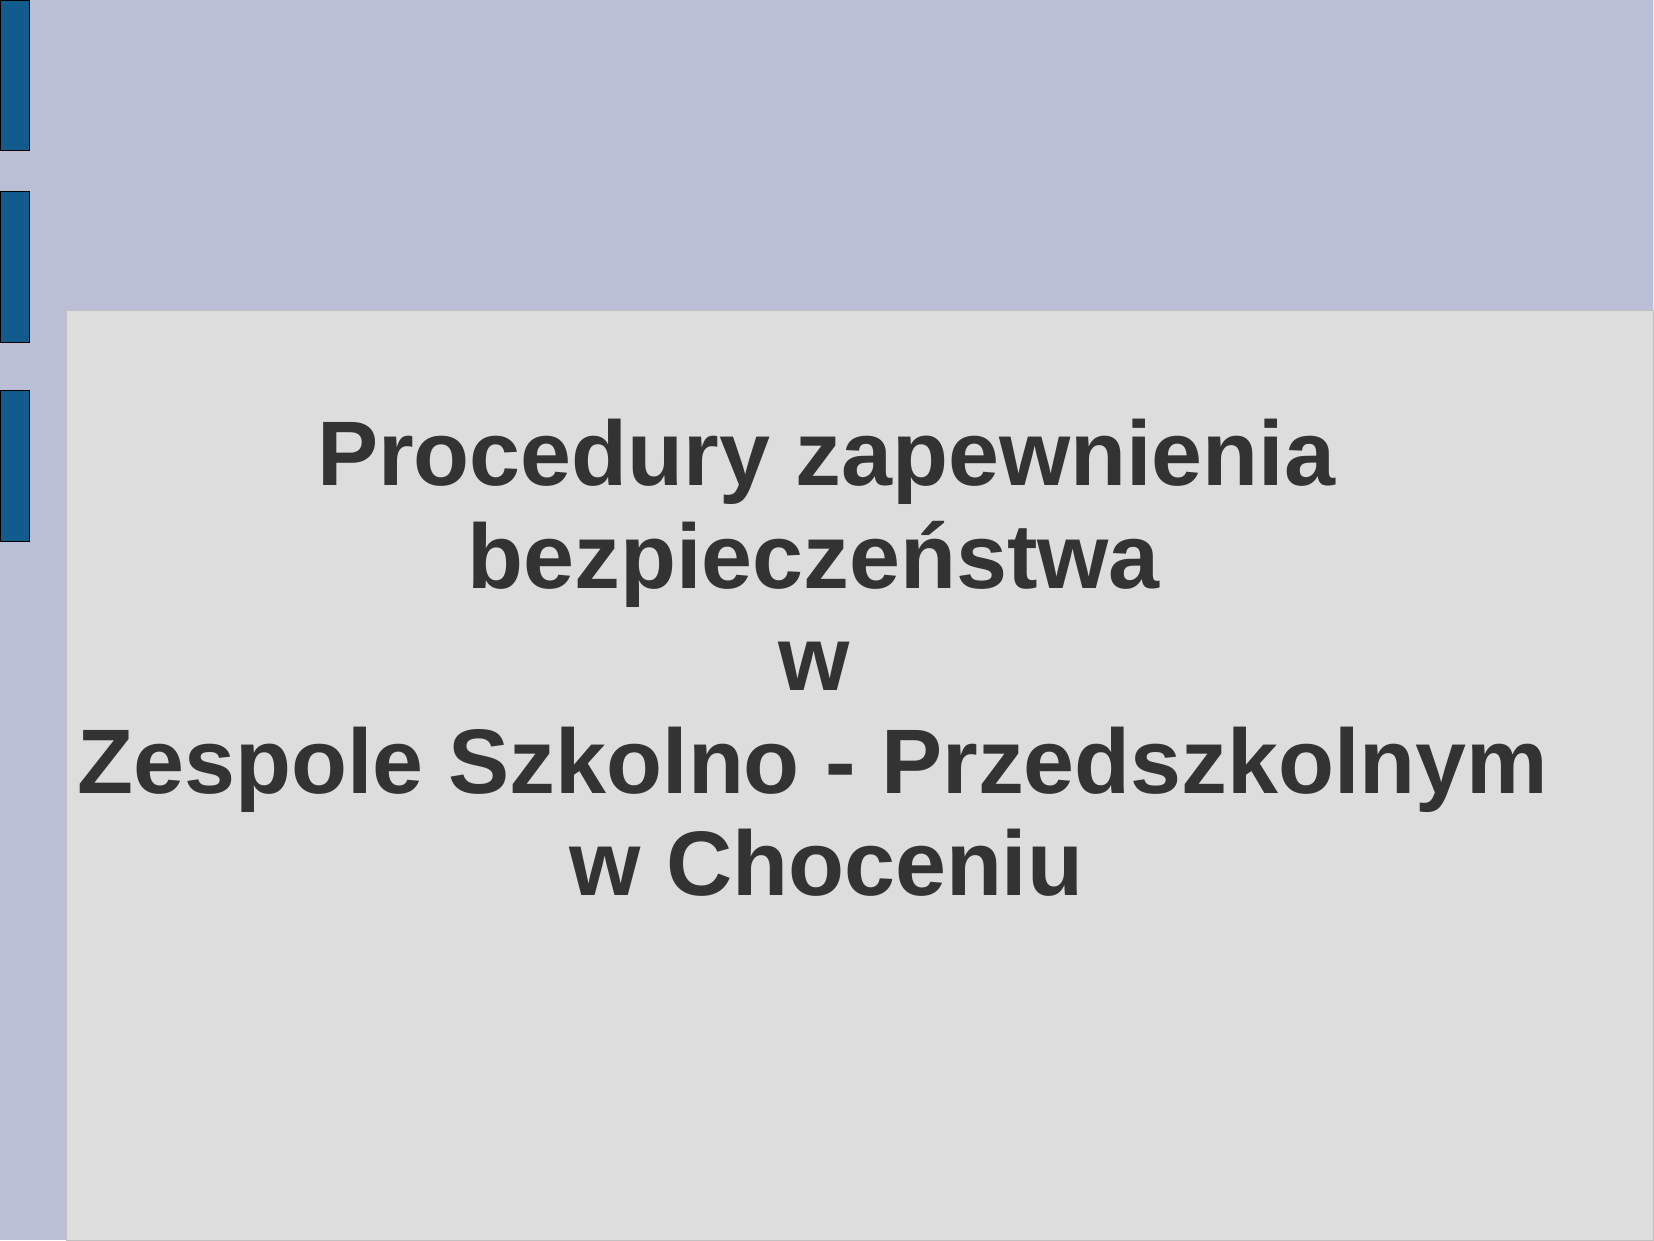

# Procedury zapewnienia bezpieczeństwa w Zespole Szkolno - Przedszkolnym w Choceniu